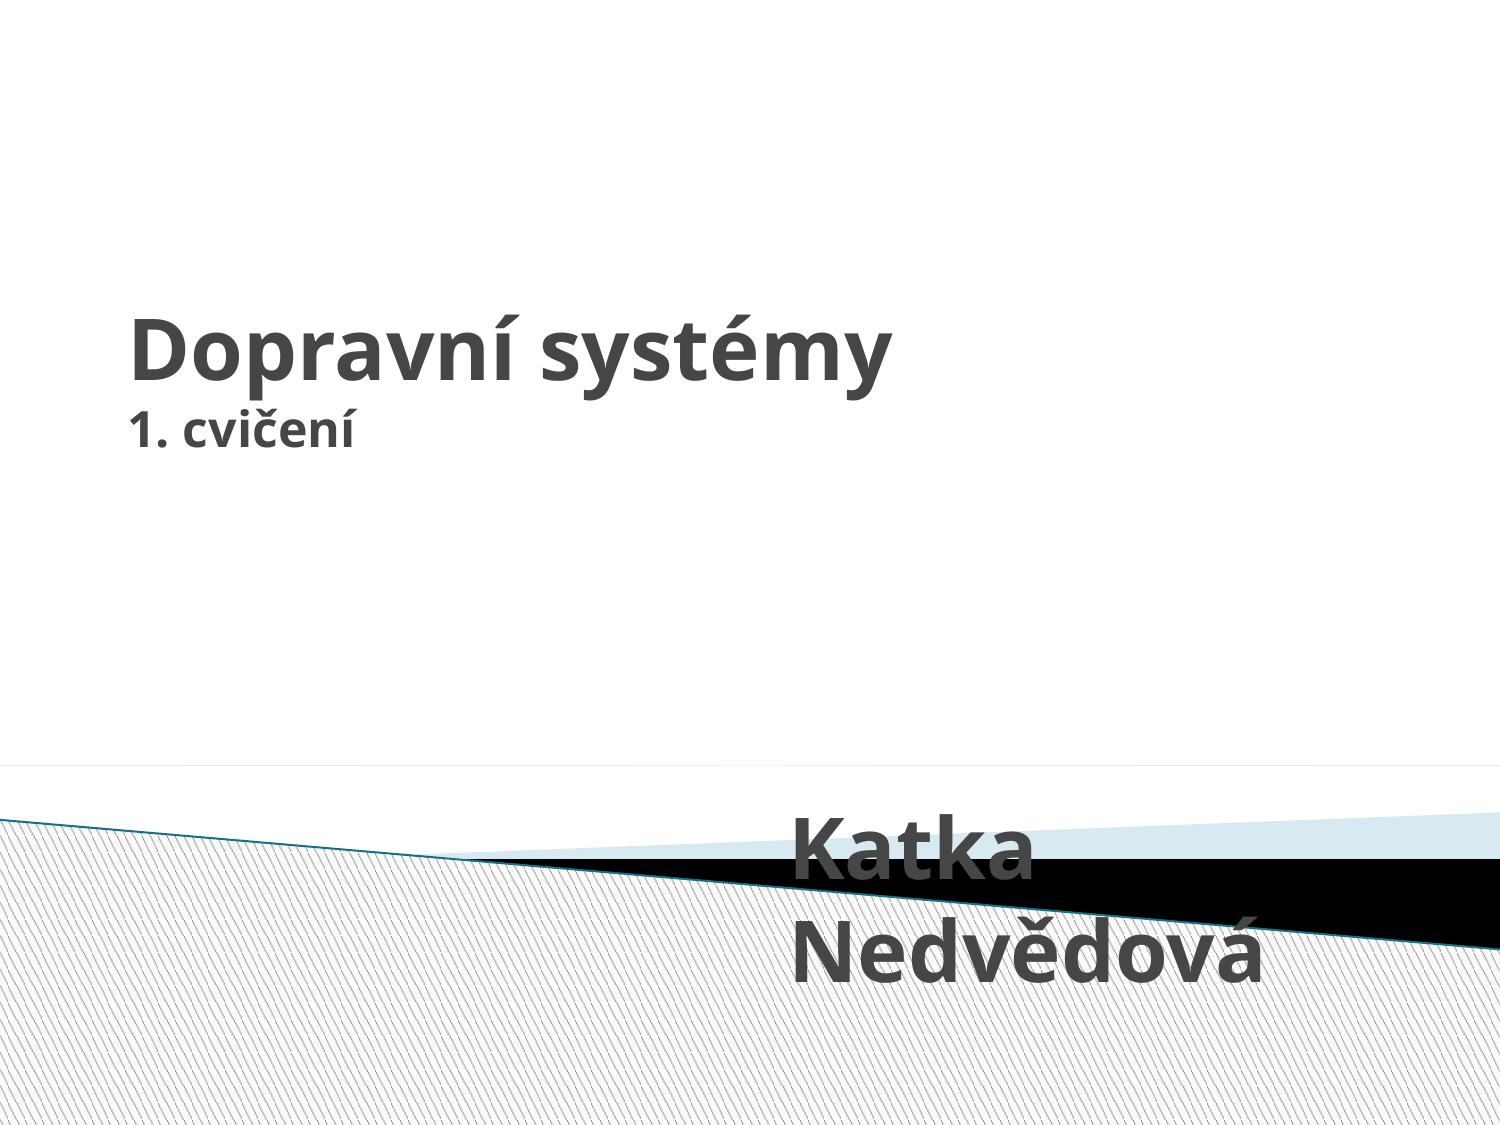

# Dopravní systémy 1. cvičení
Katka Nedvědová